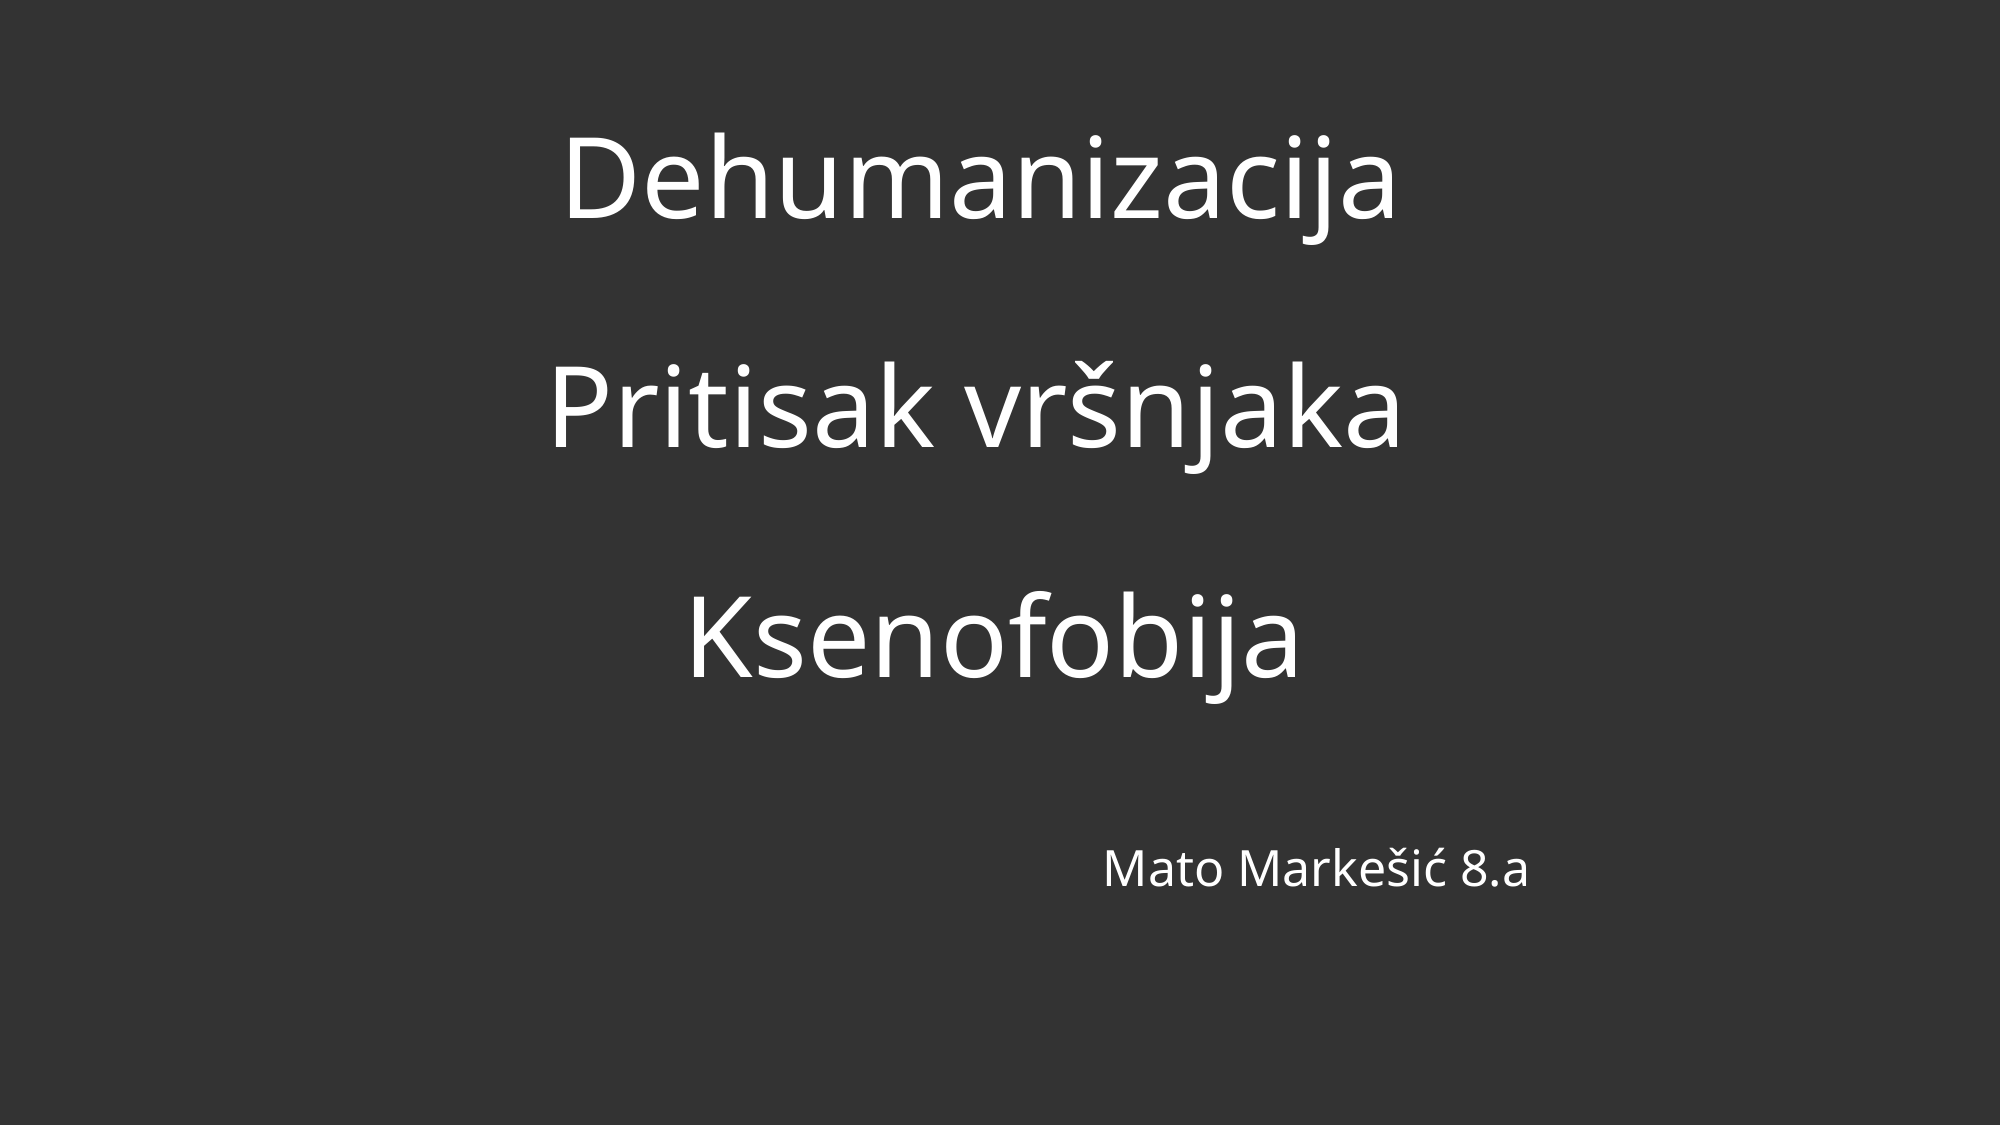

Dehumanizacija
Pritisak vršnjaka
Ksenofobija
Mato Markešić 8.a